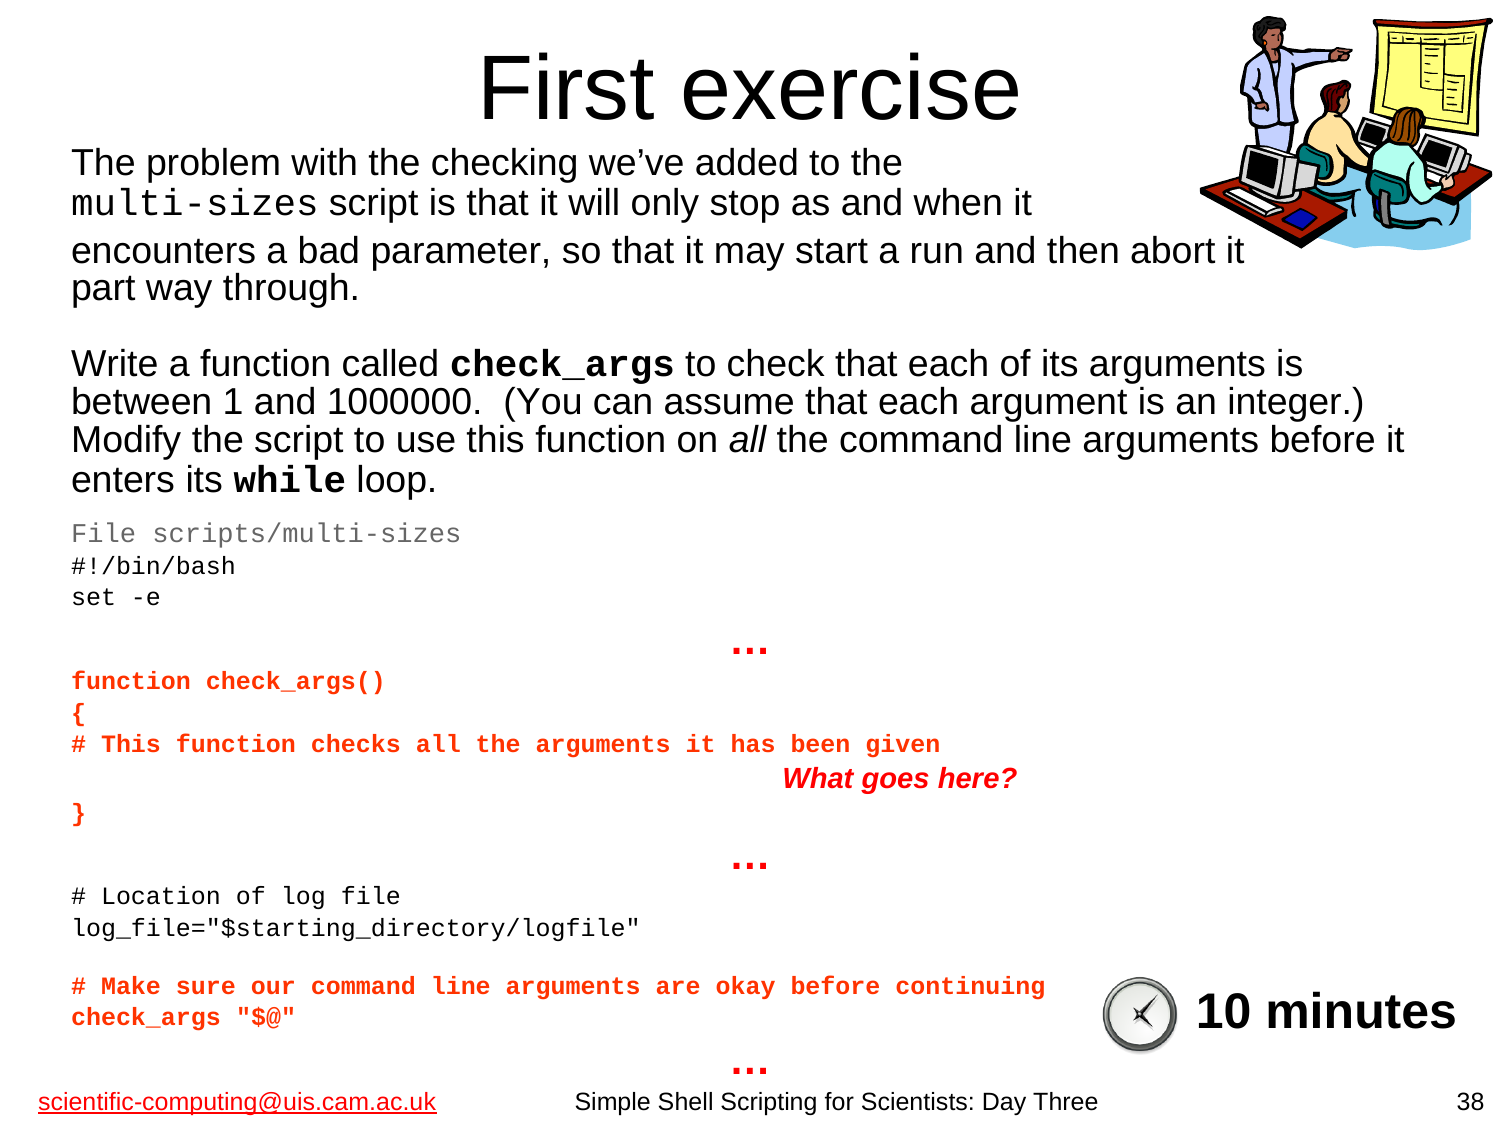

# First exercise
The problem with the checking we’ve added to the multi-sizes script is that it will only stop as and when it
encounters a bad parameter, so that it may start a run and then abort it part way through.
Write a function called check_args to check that each of its arguments is between 1 and 1000000. (You can assume that each argument is an integer.) Modify the script to use this function on all the command line arguments before it enters its while loop.
File scripts/multi-sizes
#!/bin/bash
set -e
…
function check_args()
{
# This function checks all the arguments it has been given
		What goes here?
}
…
# Location of log file
log_file="$starting_directory/logfile"
# Make sure our command line arguments are okay before continuing
check_args "$@"
…
10 minutes
escience-support@ucs.cam.ac.uk	Simple Shell Scripting for Scientists: Day Three
38